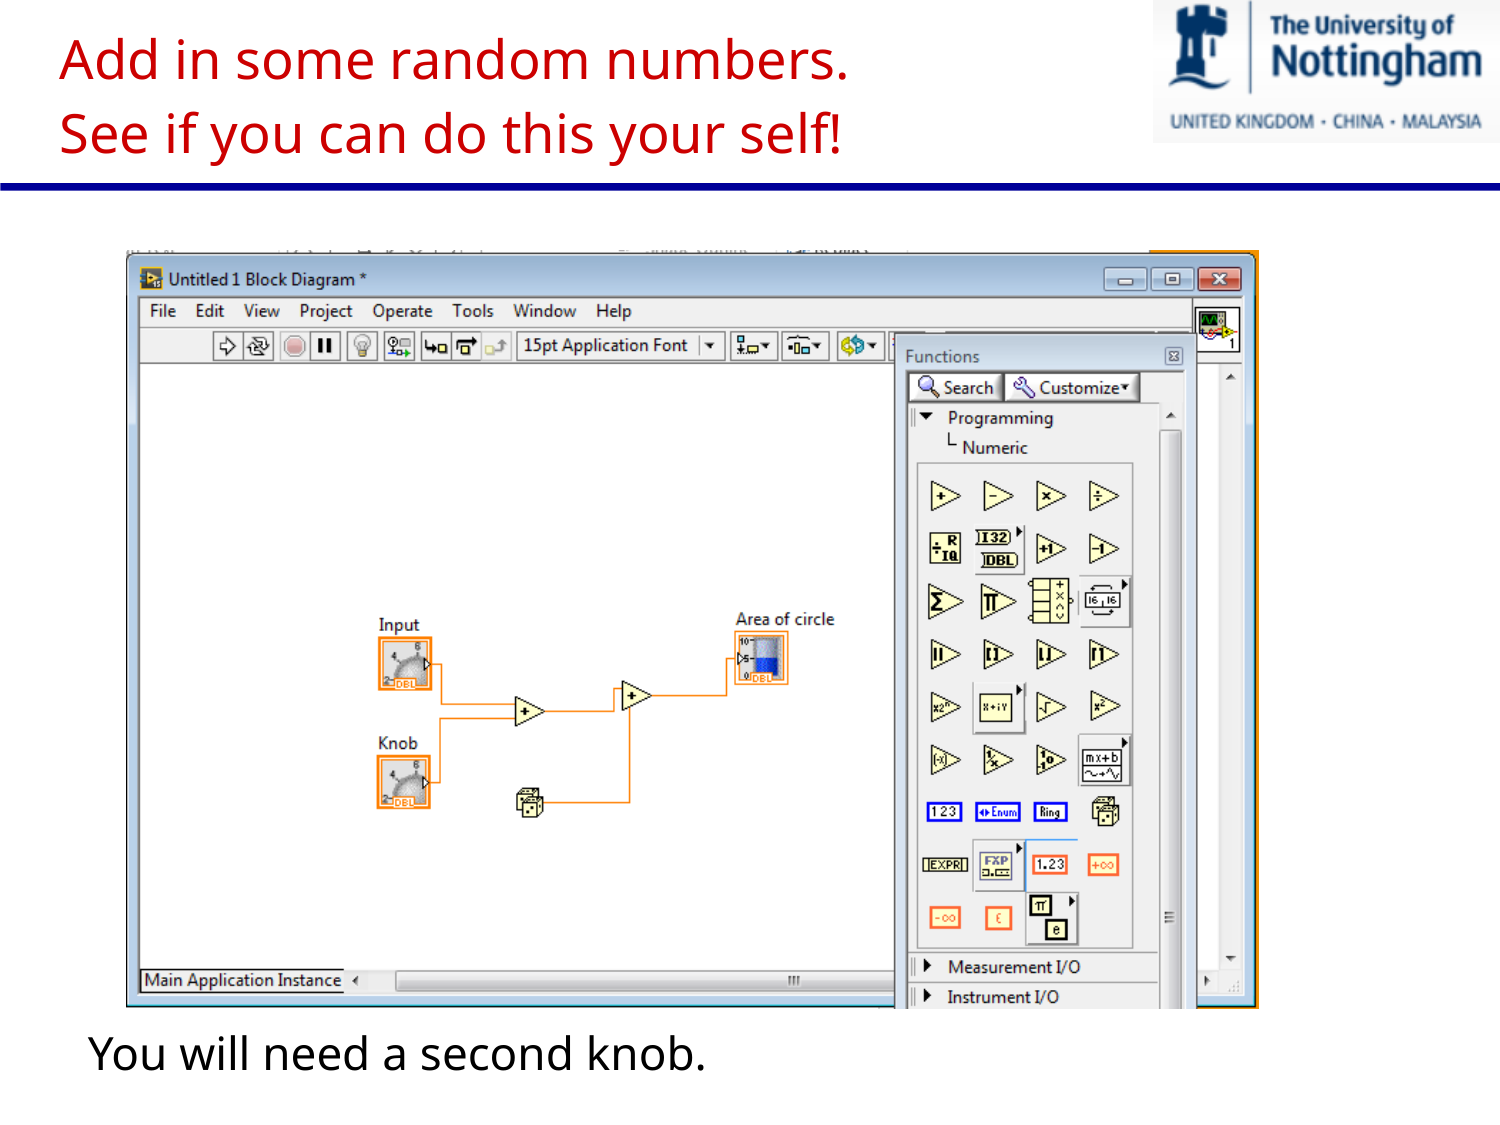

# Add in some random numbers. See if you can do this your self!
You will need a second knob.